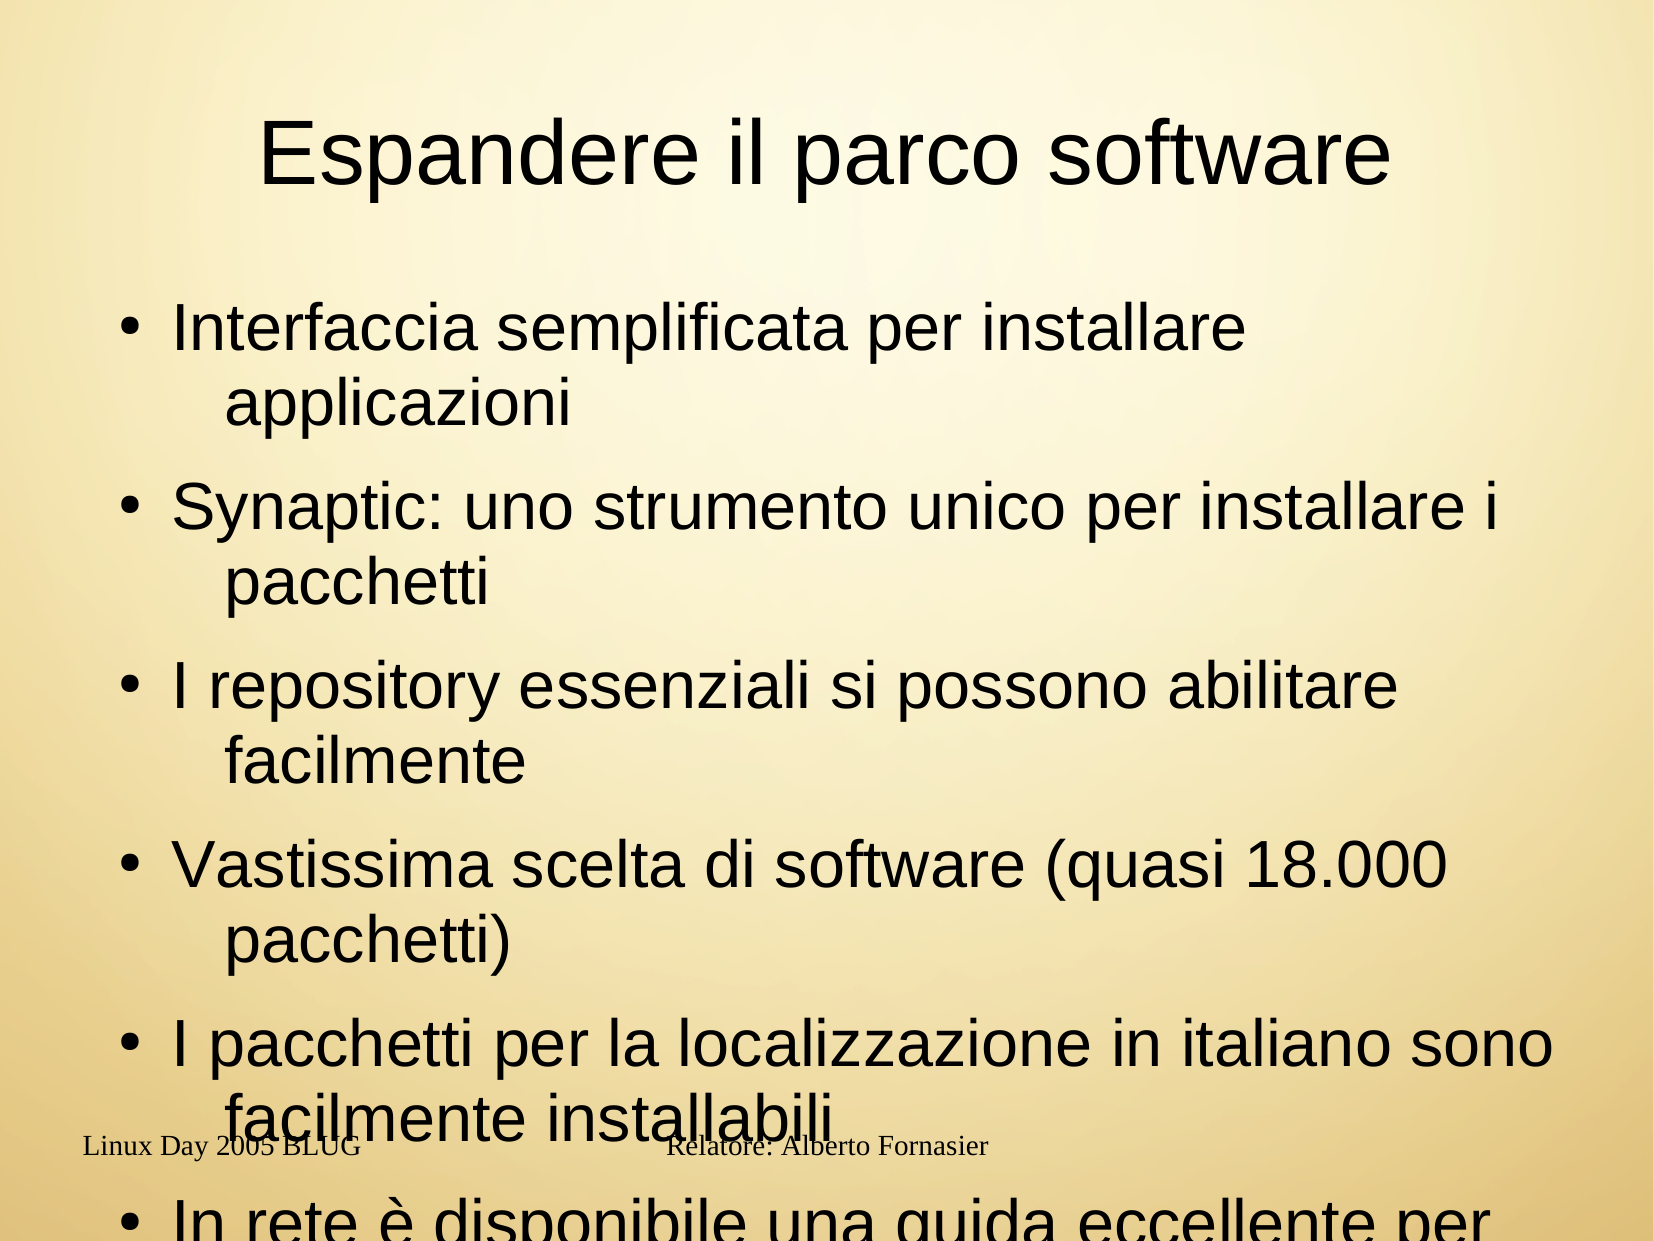

# Espandere il parco software
Interfaccia semplificata per installare applicazioni
Synaptic: uno strumento unico per installare i pacchetti
I repository essenziali si possono abilitare facilmente
Vastissima scelta di software (quasi 18.000 pacchetti)
I pacchetti per la localizzazione in italiano sono facilmente installabili
In rete è disponibile una guida eccellente per abilitare il supporto ai formati proprietari